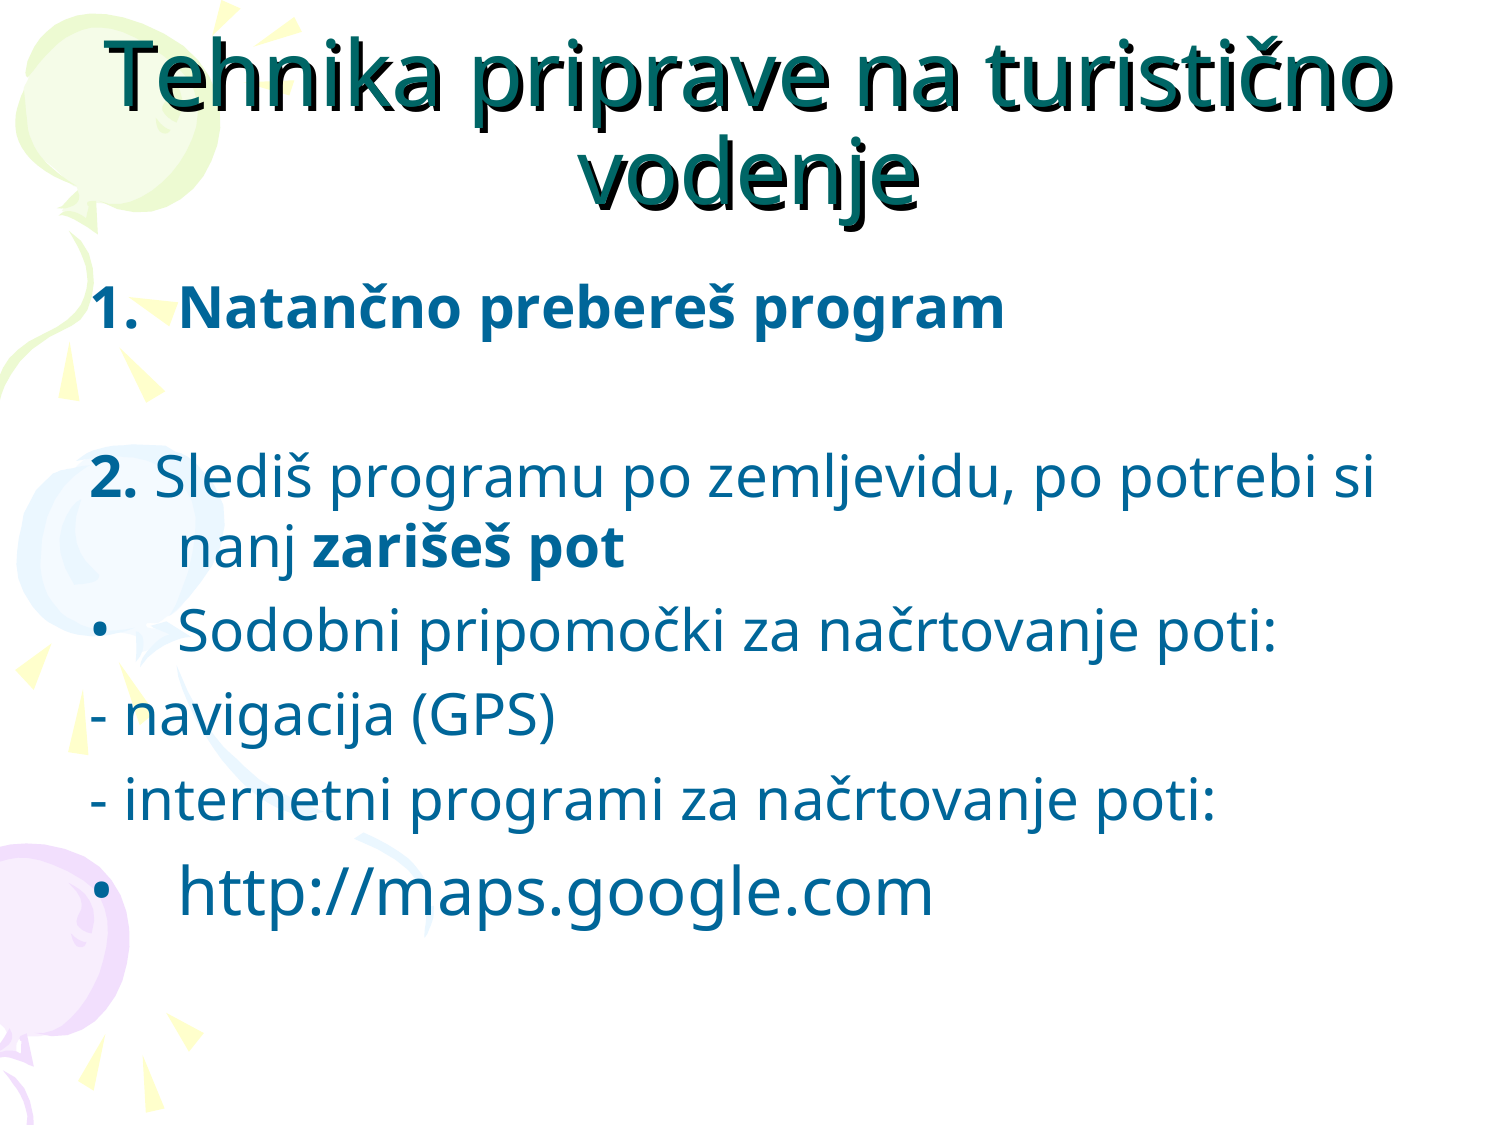

# Tehnika priprave na turistično vodenje
Natančno prebereš program
2. Slediš programu po zemljevidu, po potrebi si nanj zarišeš pot
Sodobni pripomočki za načrtovanje poti:
- navigacija (GPS)
- internetni programi za načrtovanje poti:
http://maps.google.com